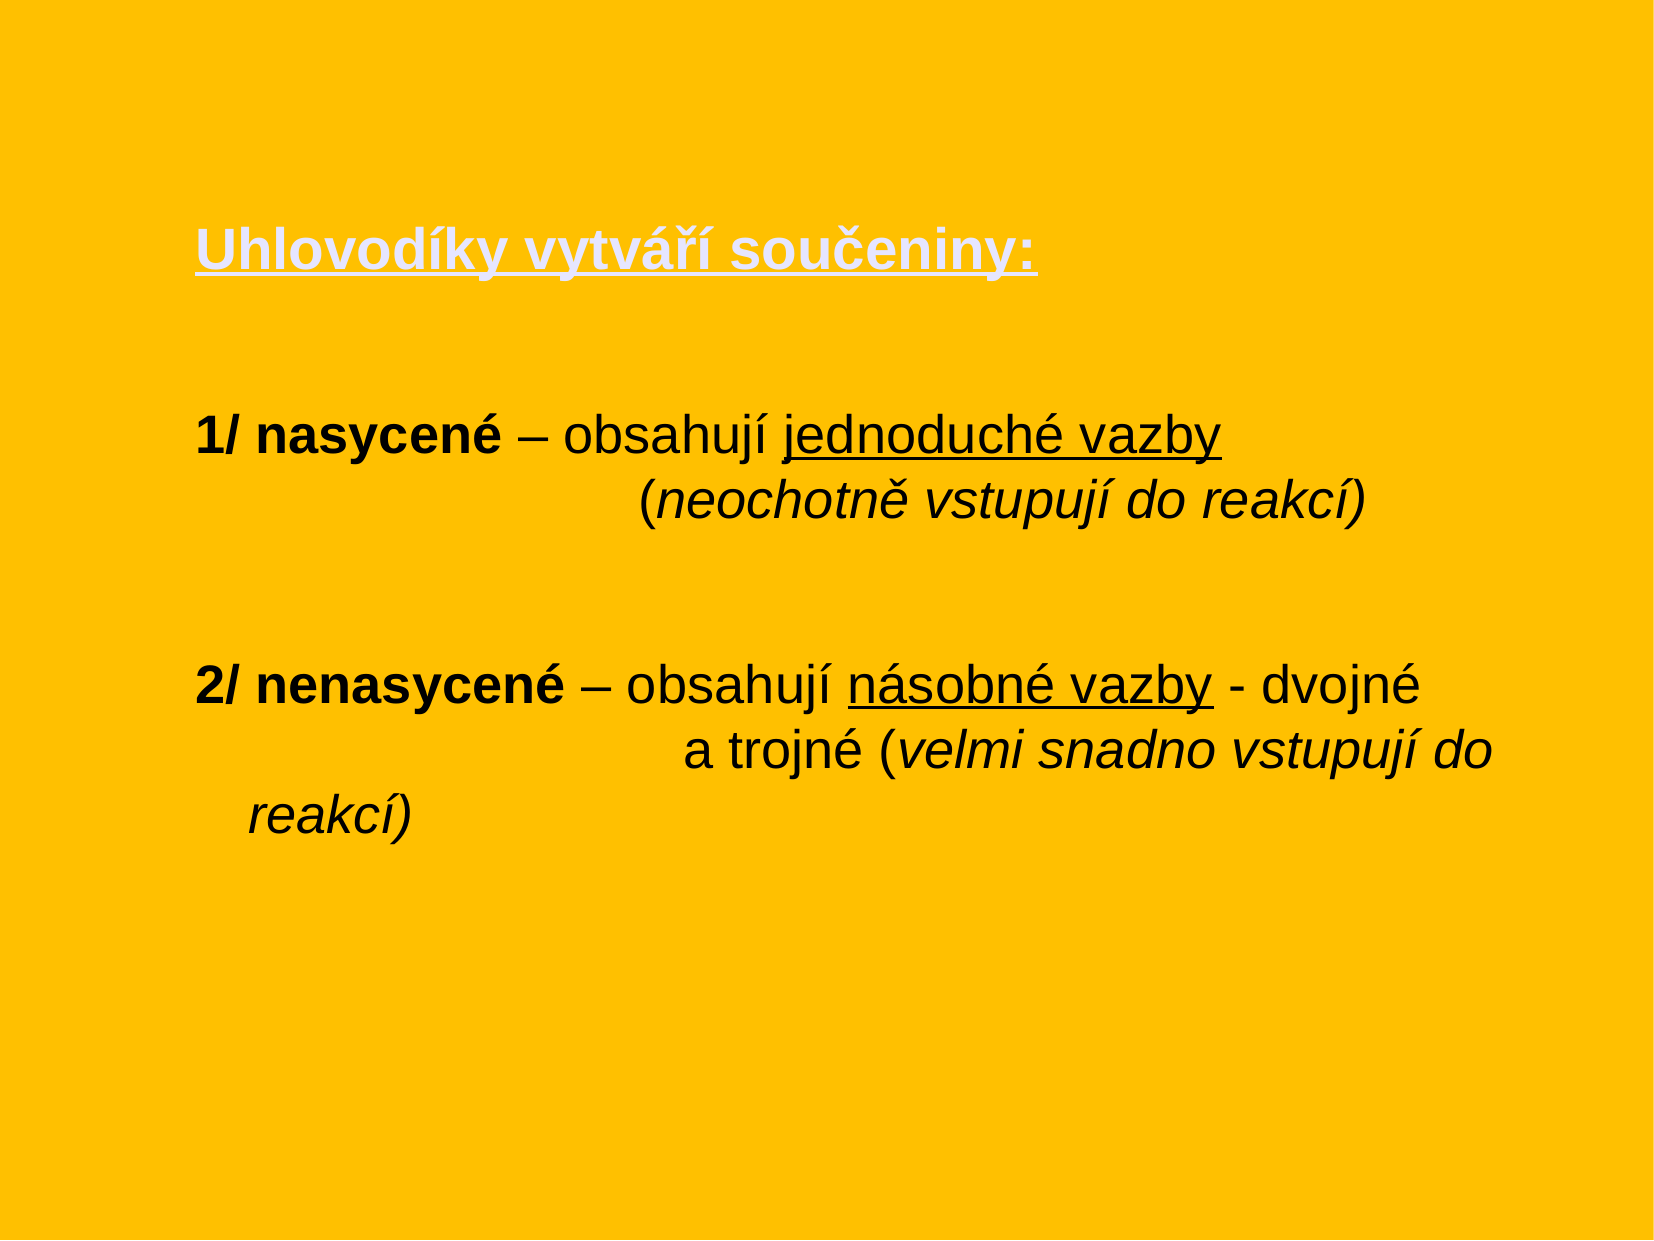

# Uhlovodíky vytváří součeniny:
1/ nasycené – obsahují jednoduché vazby (neochotně vstupují do reakcí)
2/ nenasycené – obsahují násobné vazby - dvojné a trojné (velmi snadno vstupují do reakcí)